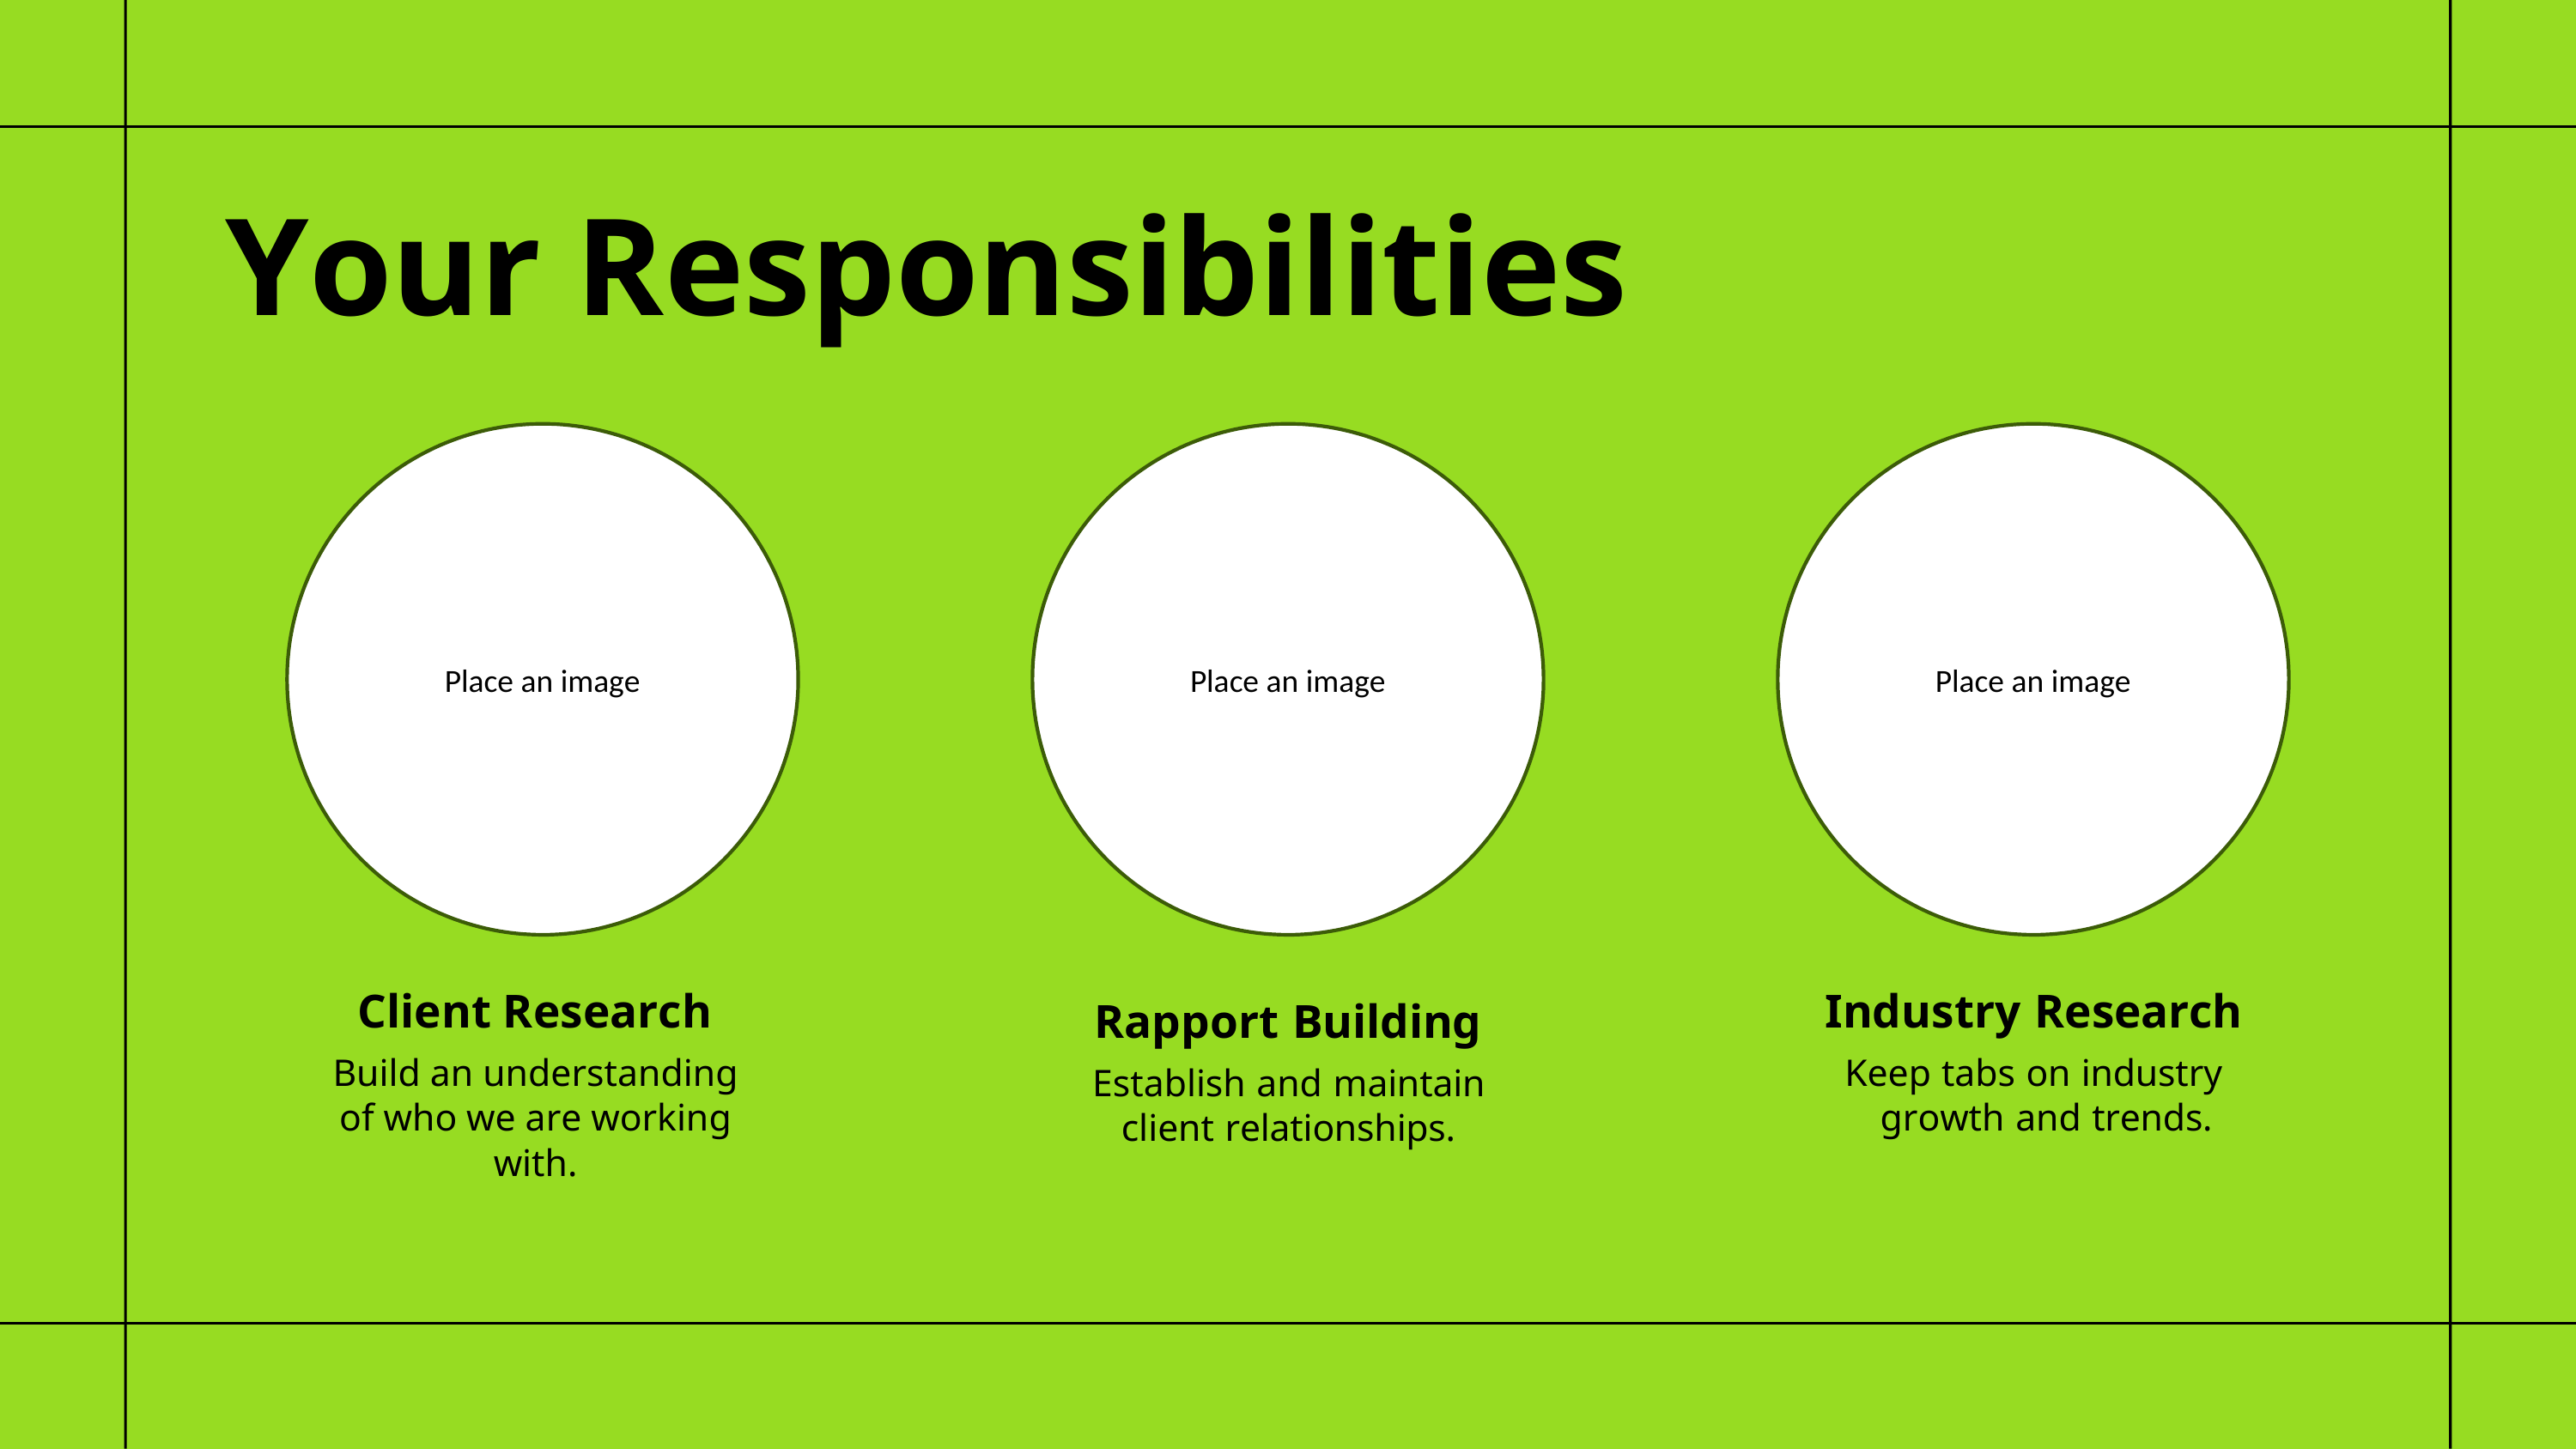

# Your Responsibilities
Place an image
Place an image
Place an image
Industry Research
Keep tabs on industry growth and trends.
Client Research
Build an understanding of who we are working with.
Rapport Building
Establish and maintain client relationships.